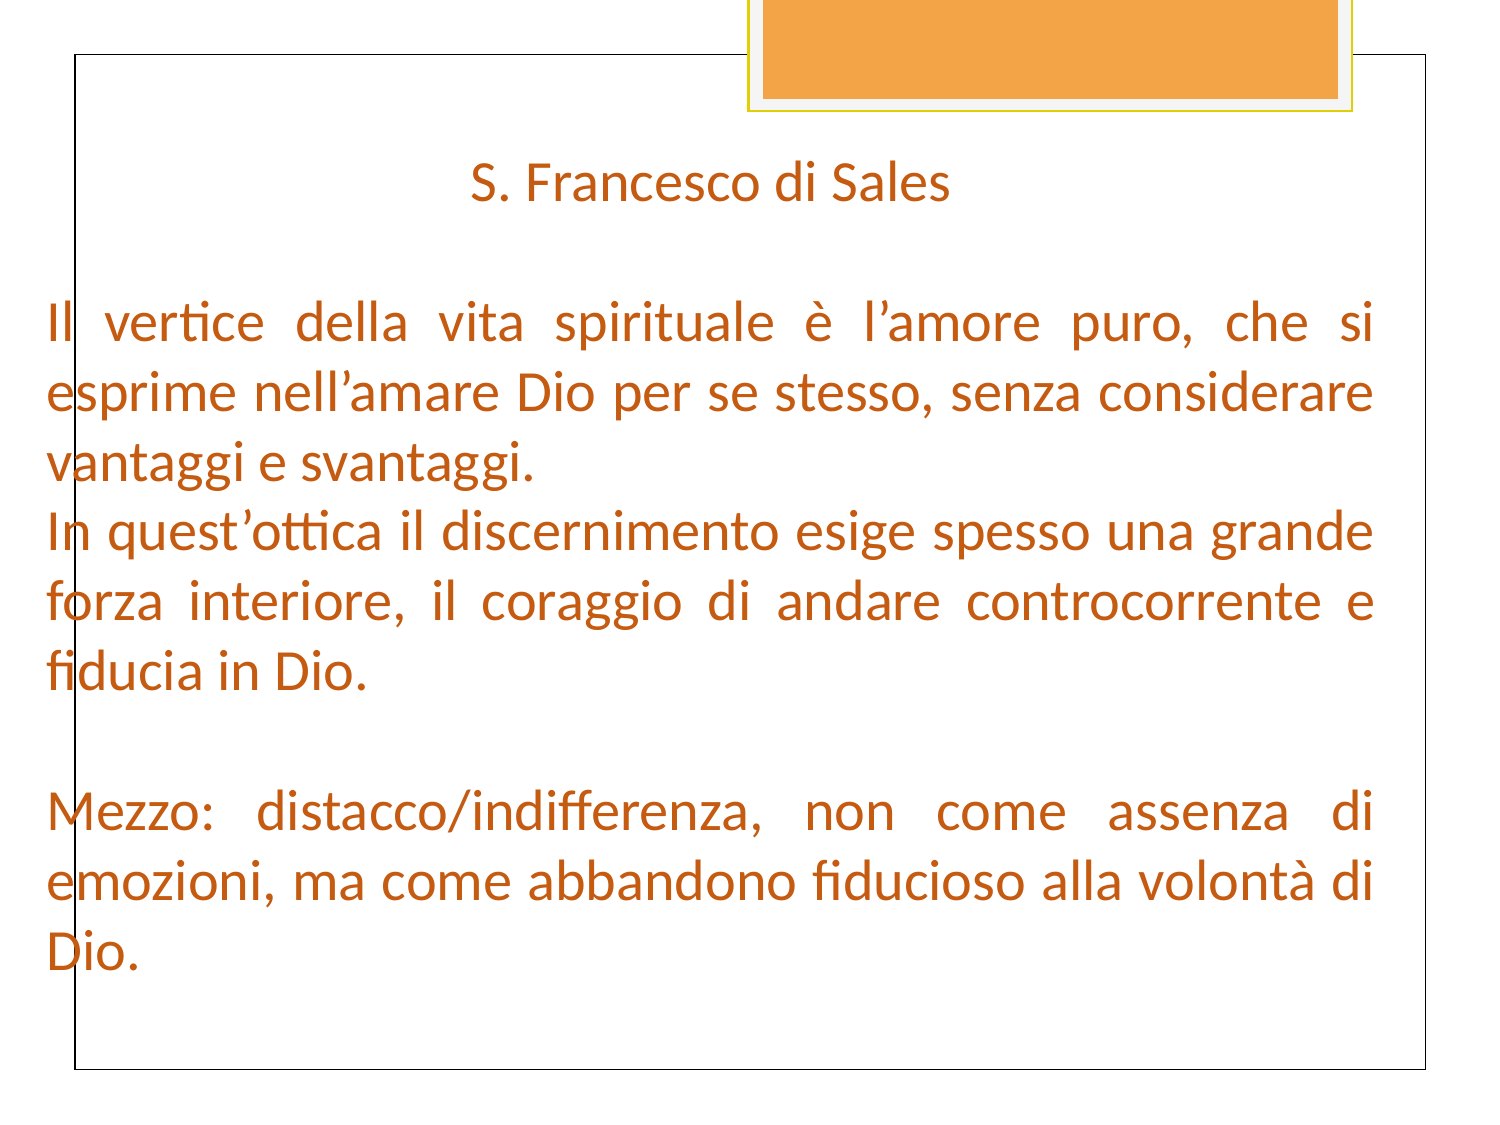

S. Francesco di Sales
Il vertice della vita spirituale è l’amore puro, che si esprime nell’amare Dio per se stesso, senza considerare vantaggi e svantaggi.
In quest’ottica il discernimento esige spesso una grande forza interiore, il coraggio di andare controcorrente e fiducia in Dio.
Mezzo: distacco/indifferenza, non come assenza di emozioni, ma come abbandono fiducioso alla volontà di Dio.